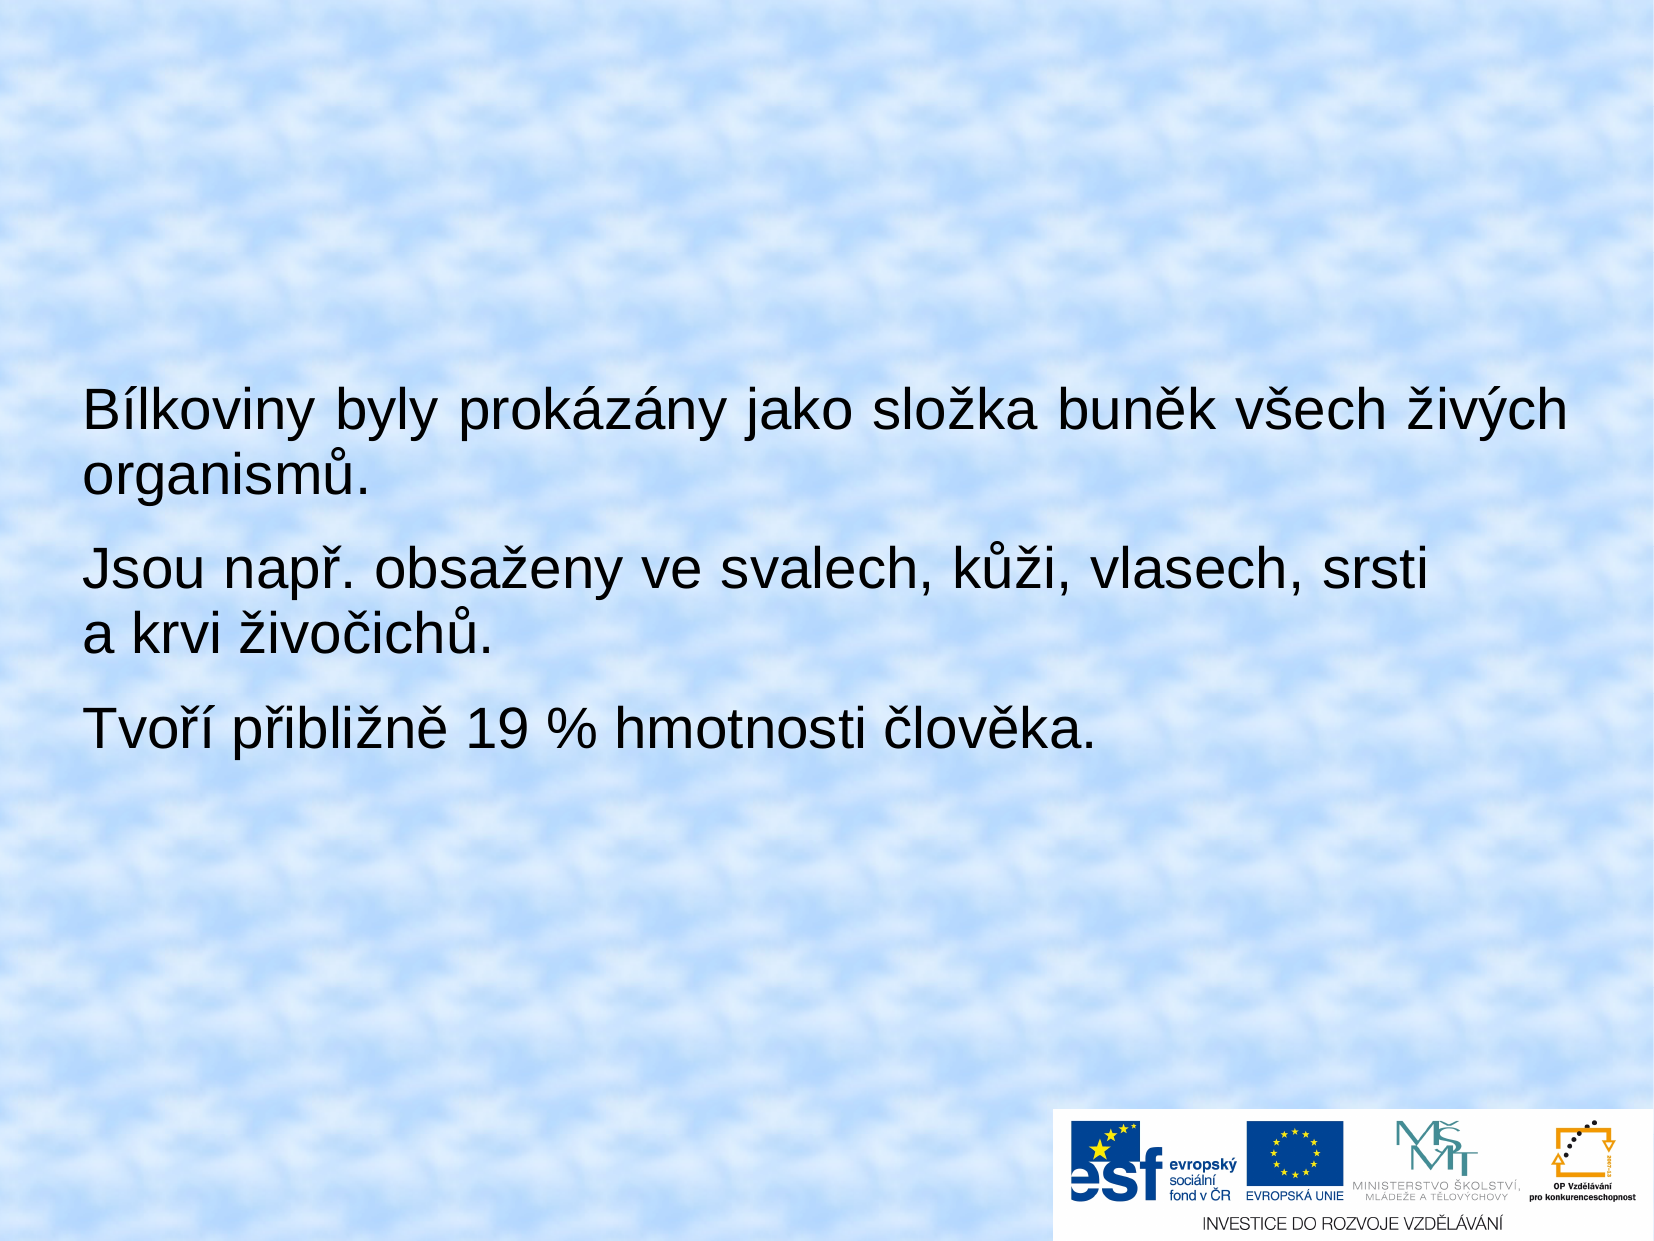

# Bílkoviny byly prokázány jako složka buněk všech živých organismů.
Jsou např. obsaženy ve svalech, kůži, vlasech, srsti a krvi živočichů.
Tvoří přibližně 19 % hmotnosti člověka.